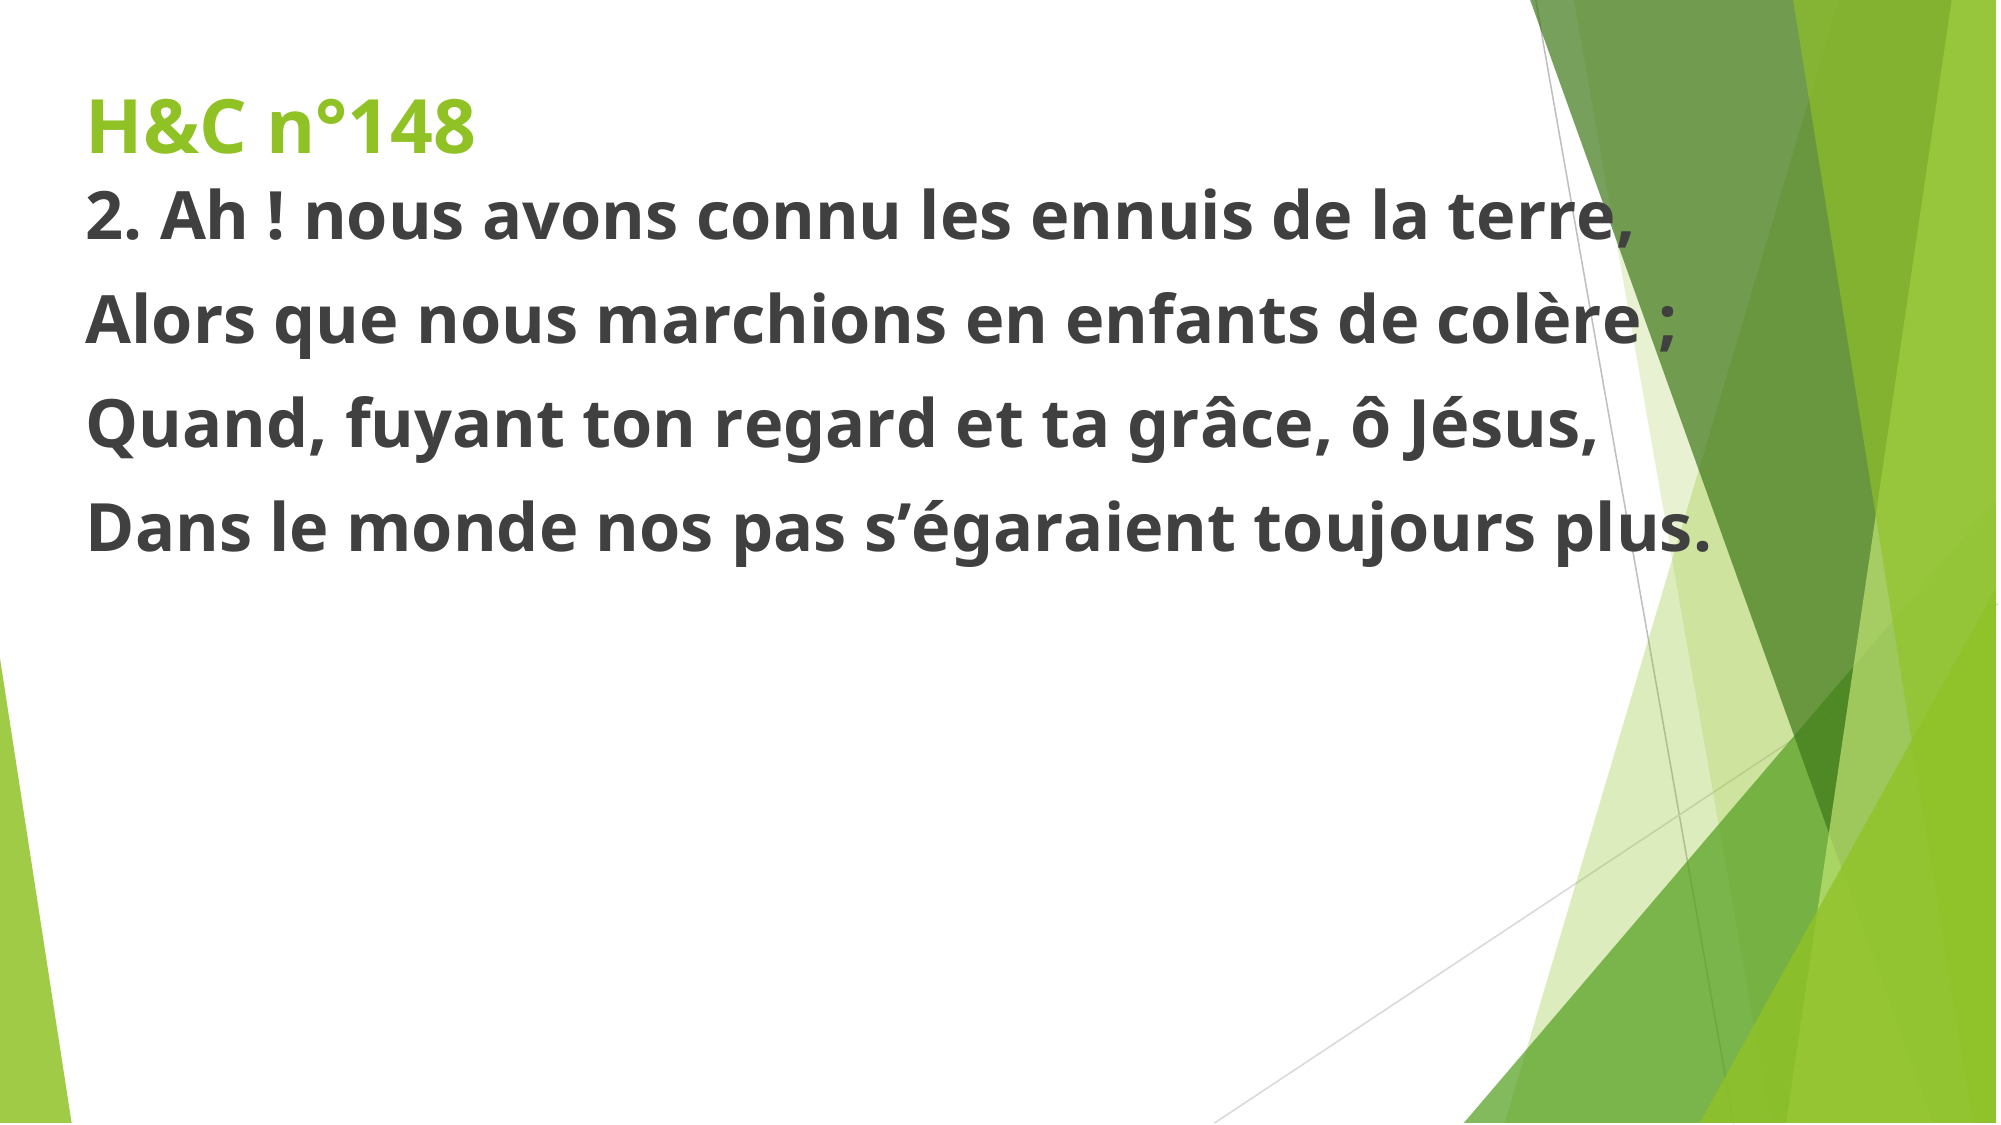

H&C n°148
2. Ah ! nous avons connu les ennuis de la terre,
Alors que nous marchions en enfants de colère ;
Quand, fuyant ton regard et ta grâce, ô Jésus,
Dans le monde nos pas s’égaraient toujours plus.